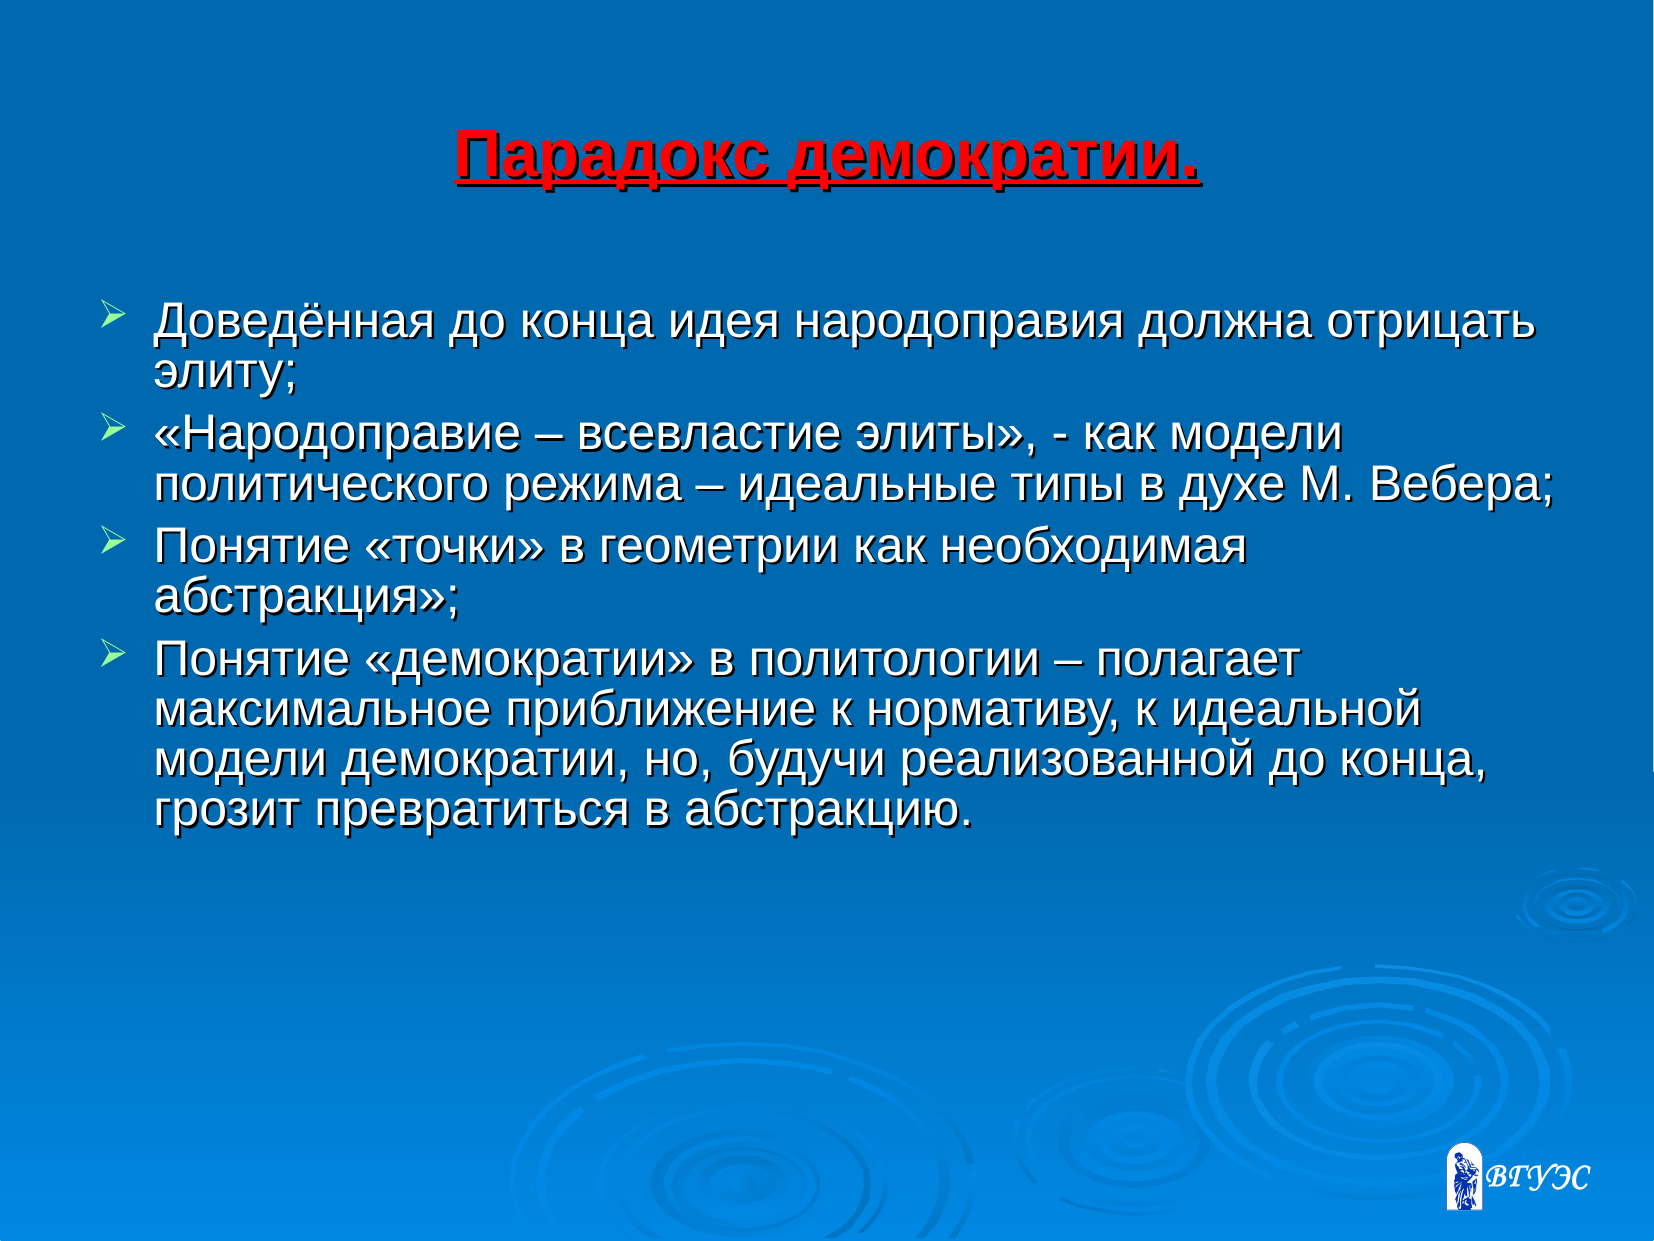

# Парадокс демократии.
Доведённая до конца идея народоправия должна отрицать элиту;
«Народоправие – всевластие элиты», - как модели политического режима – идеальные типы в духе М. Вебера;
Понятие «точки» в геометрии как необходимая абстракция»;
Понятие «демократии» в политологии – полагает максимальное приближение к нормативу, к идеальной модели демократии, но, будучи реализованной до конца, грозит превратиться в абстракцию.